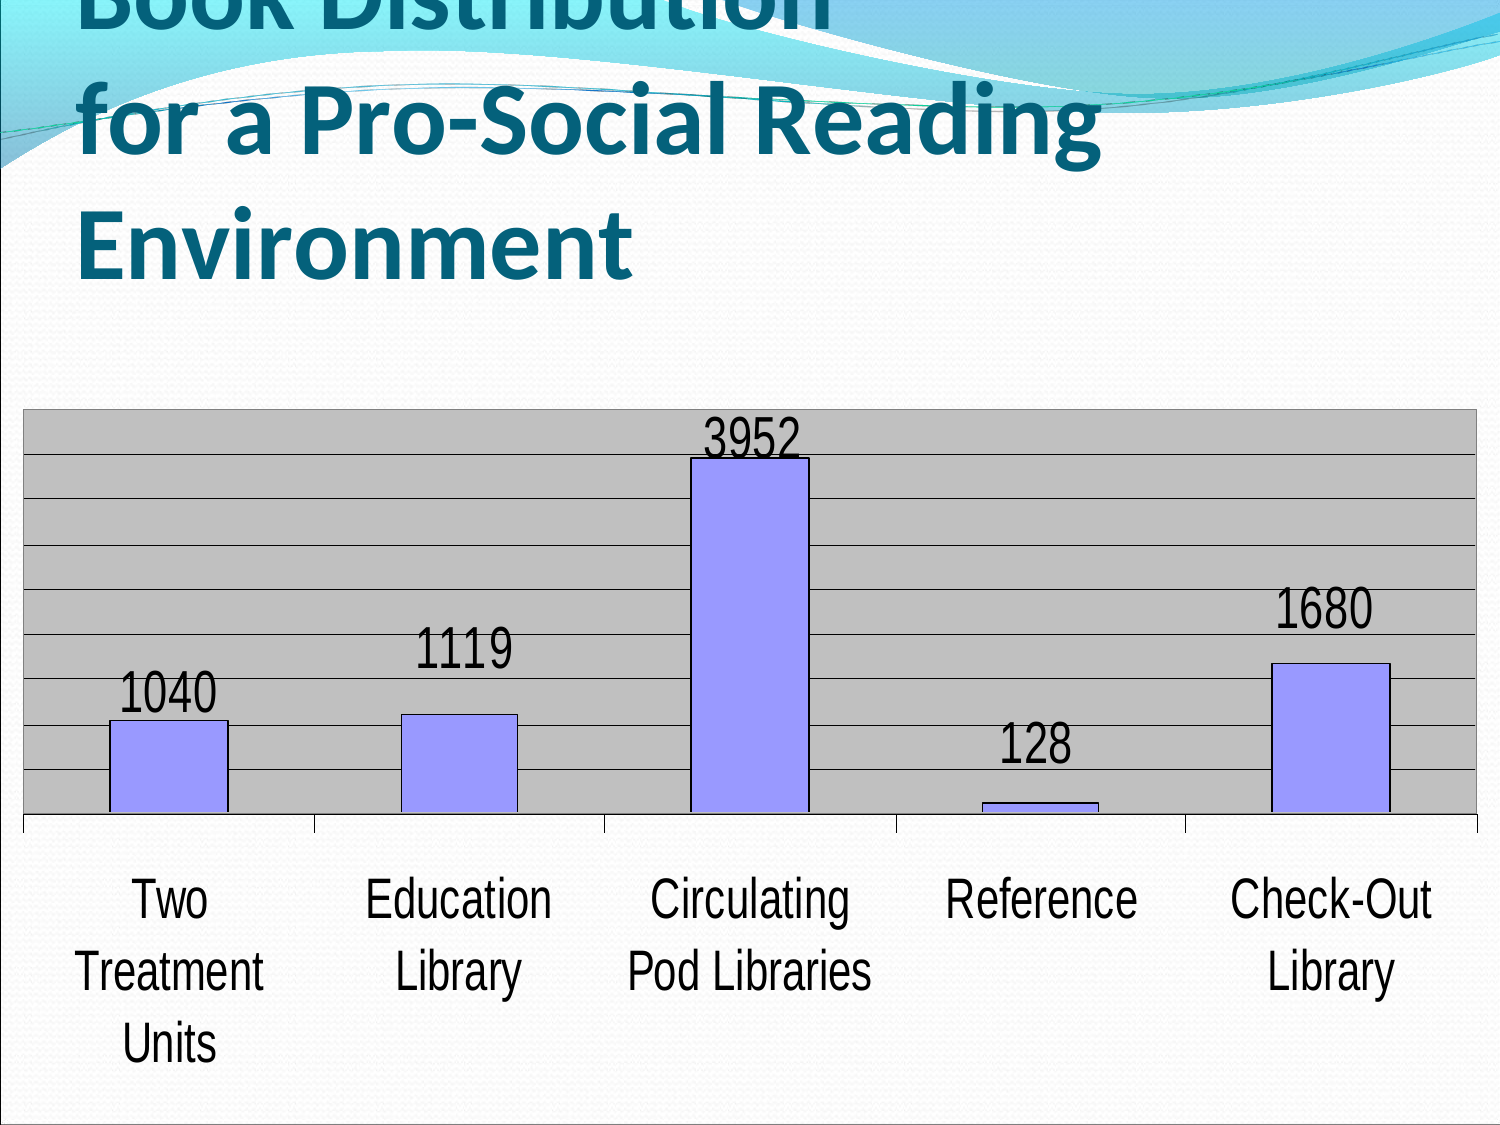

# Book Distribution for a Pro-Social Reading Environment